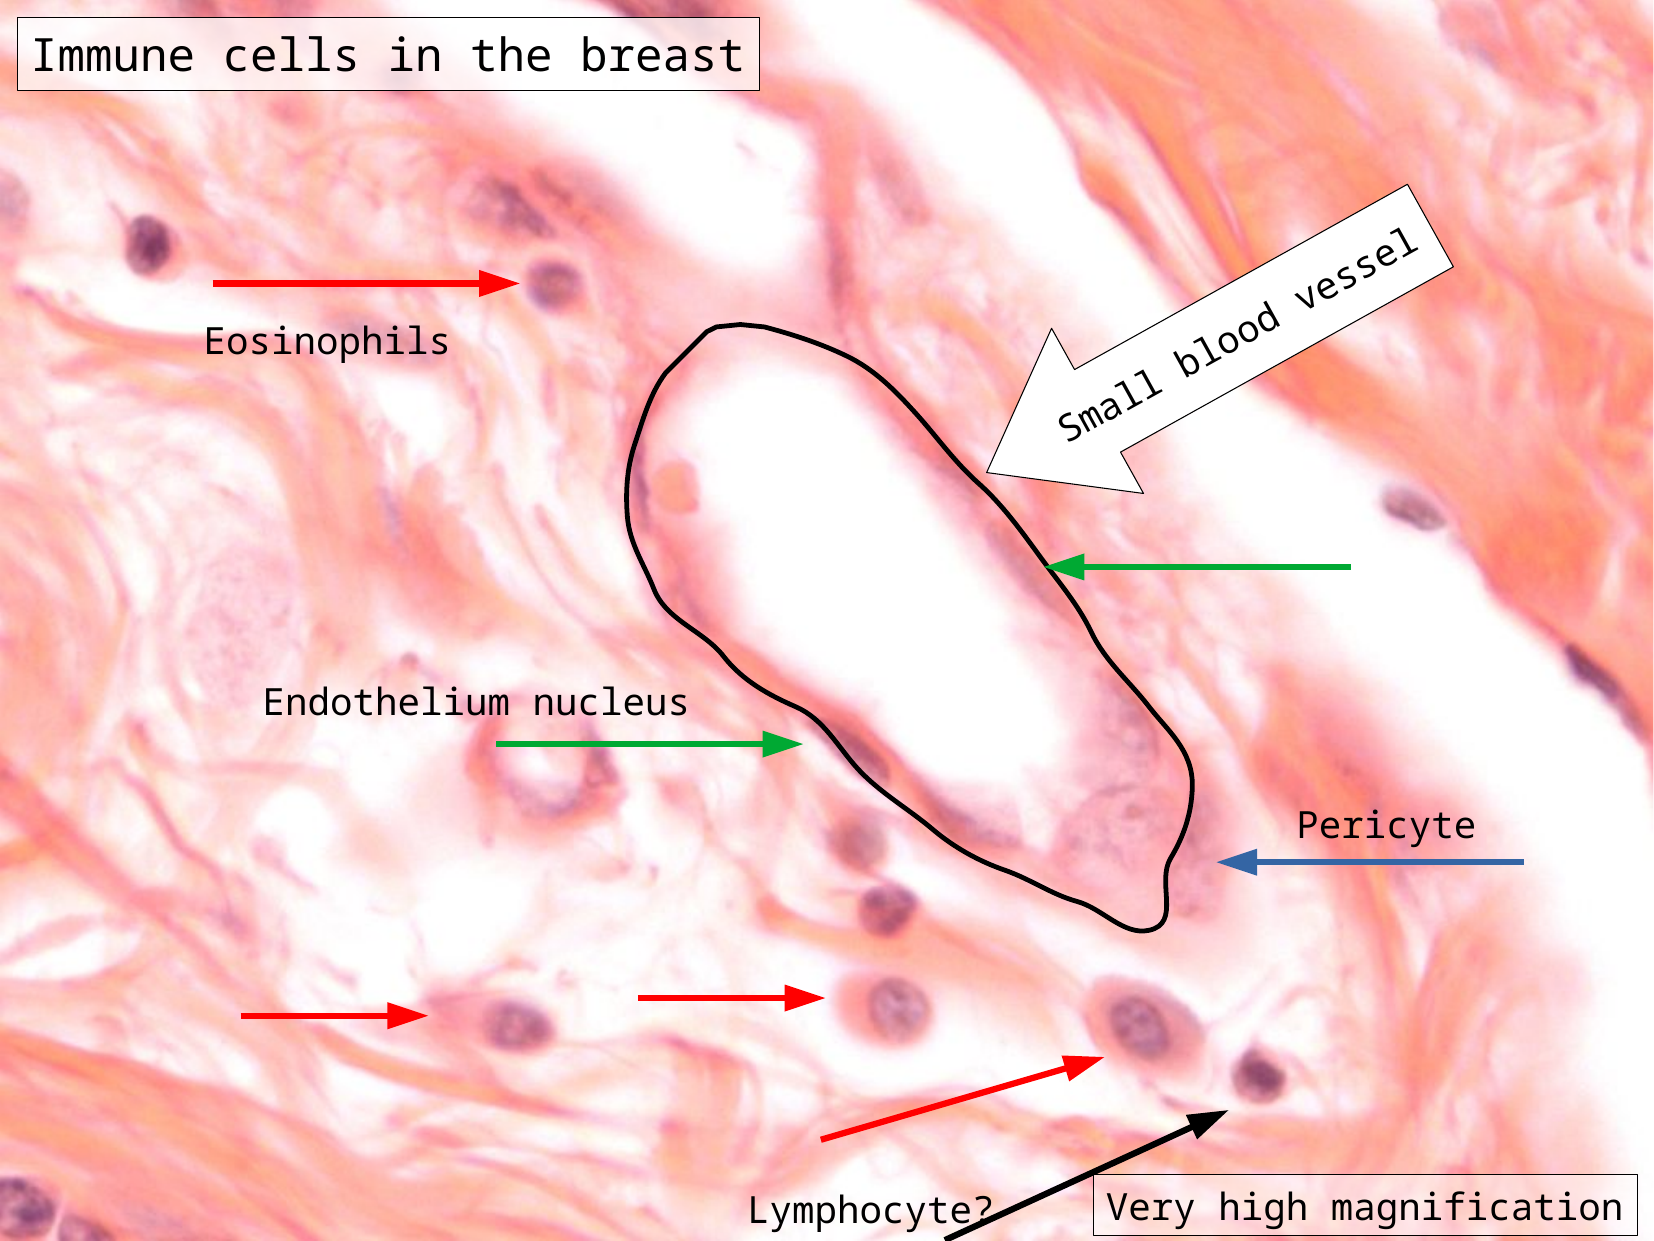

Immune cells in the breast
Small blood vessel
Eosinophils
Endothelium nucleus
Pericyte
Very high magnification
Lymphocyte?